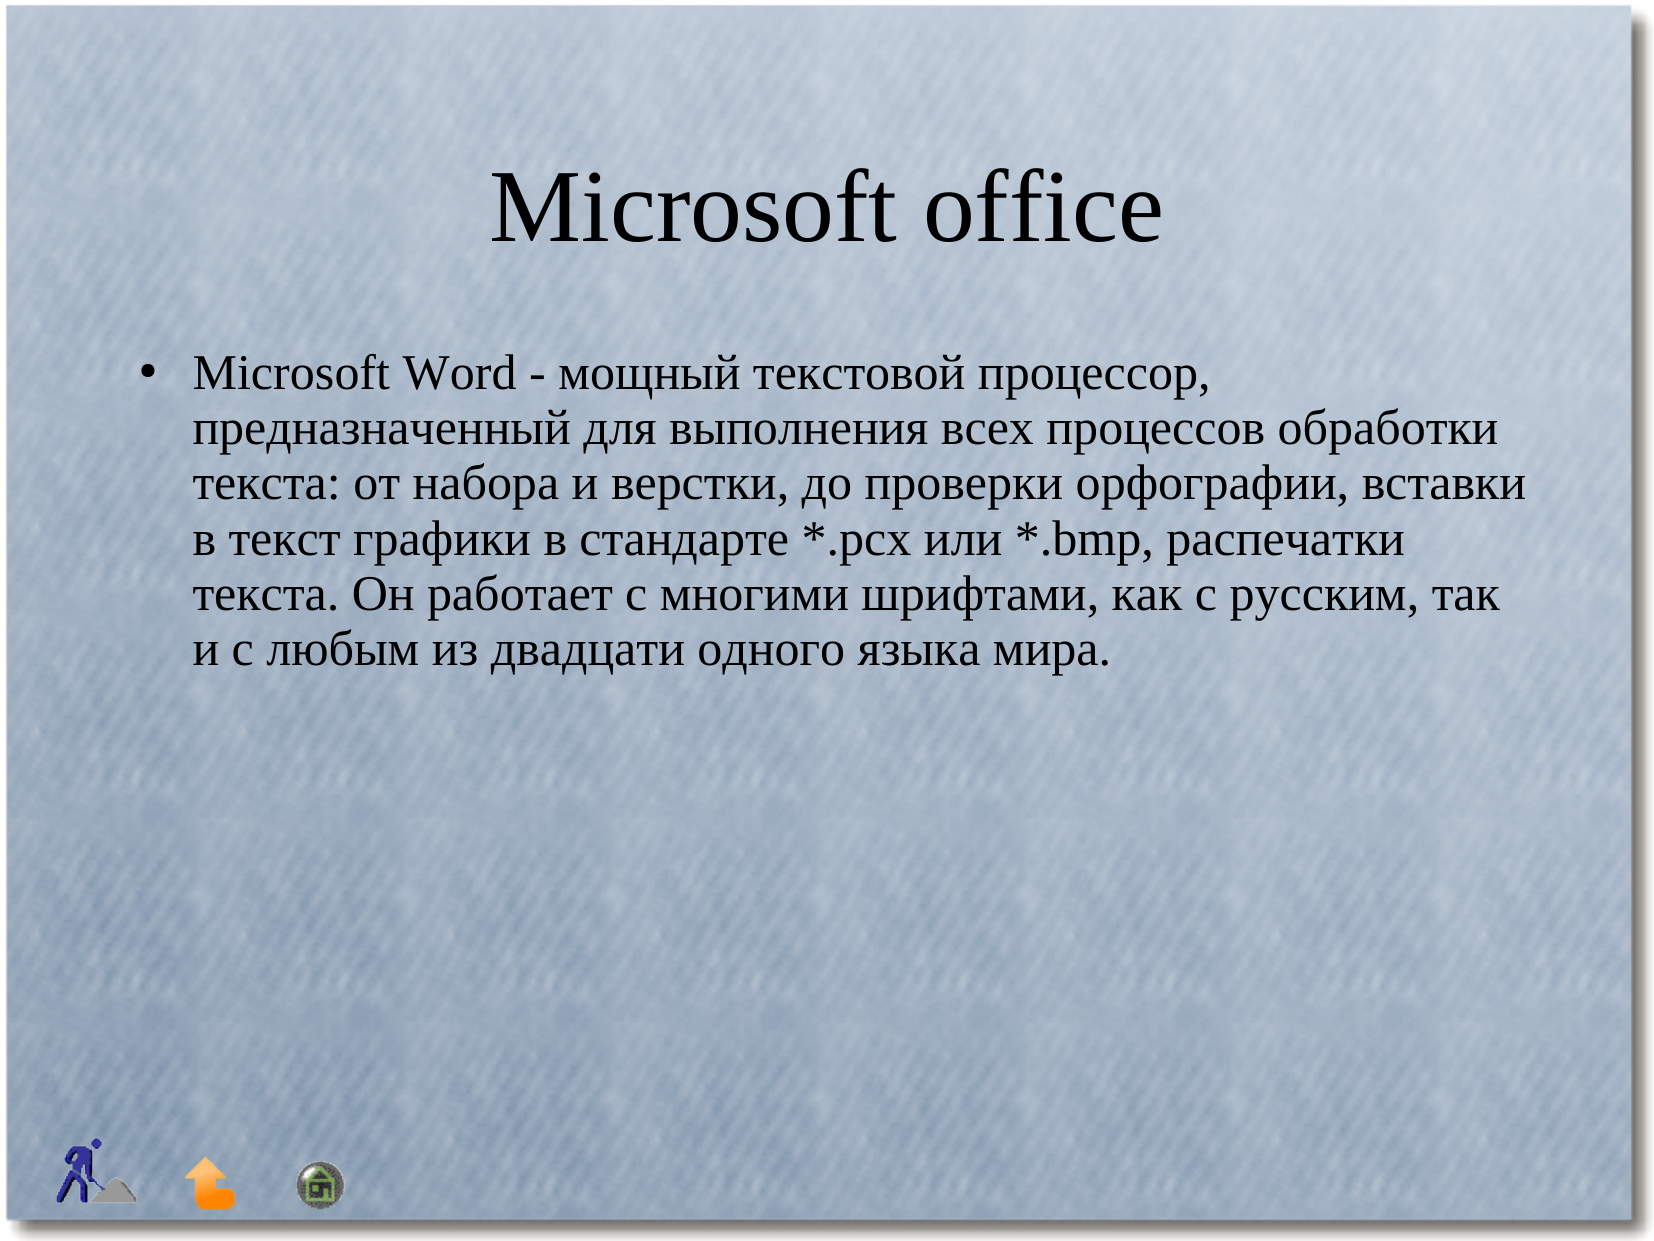

# Microsoft office
Microsoft Word - мощный текстовой процессор, предназначенный для выполнения всех процессов обработки текста: от набора и верстки, до проверки орфографии, вставки в текст графики в стандарте *.pcx или *.bmp, распечатки текста. Он работает с многими шрифтами, как с русским, так и с любым из двадцати одного языка мира.